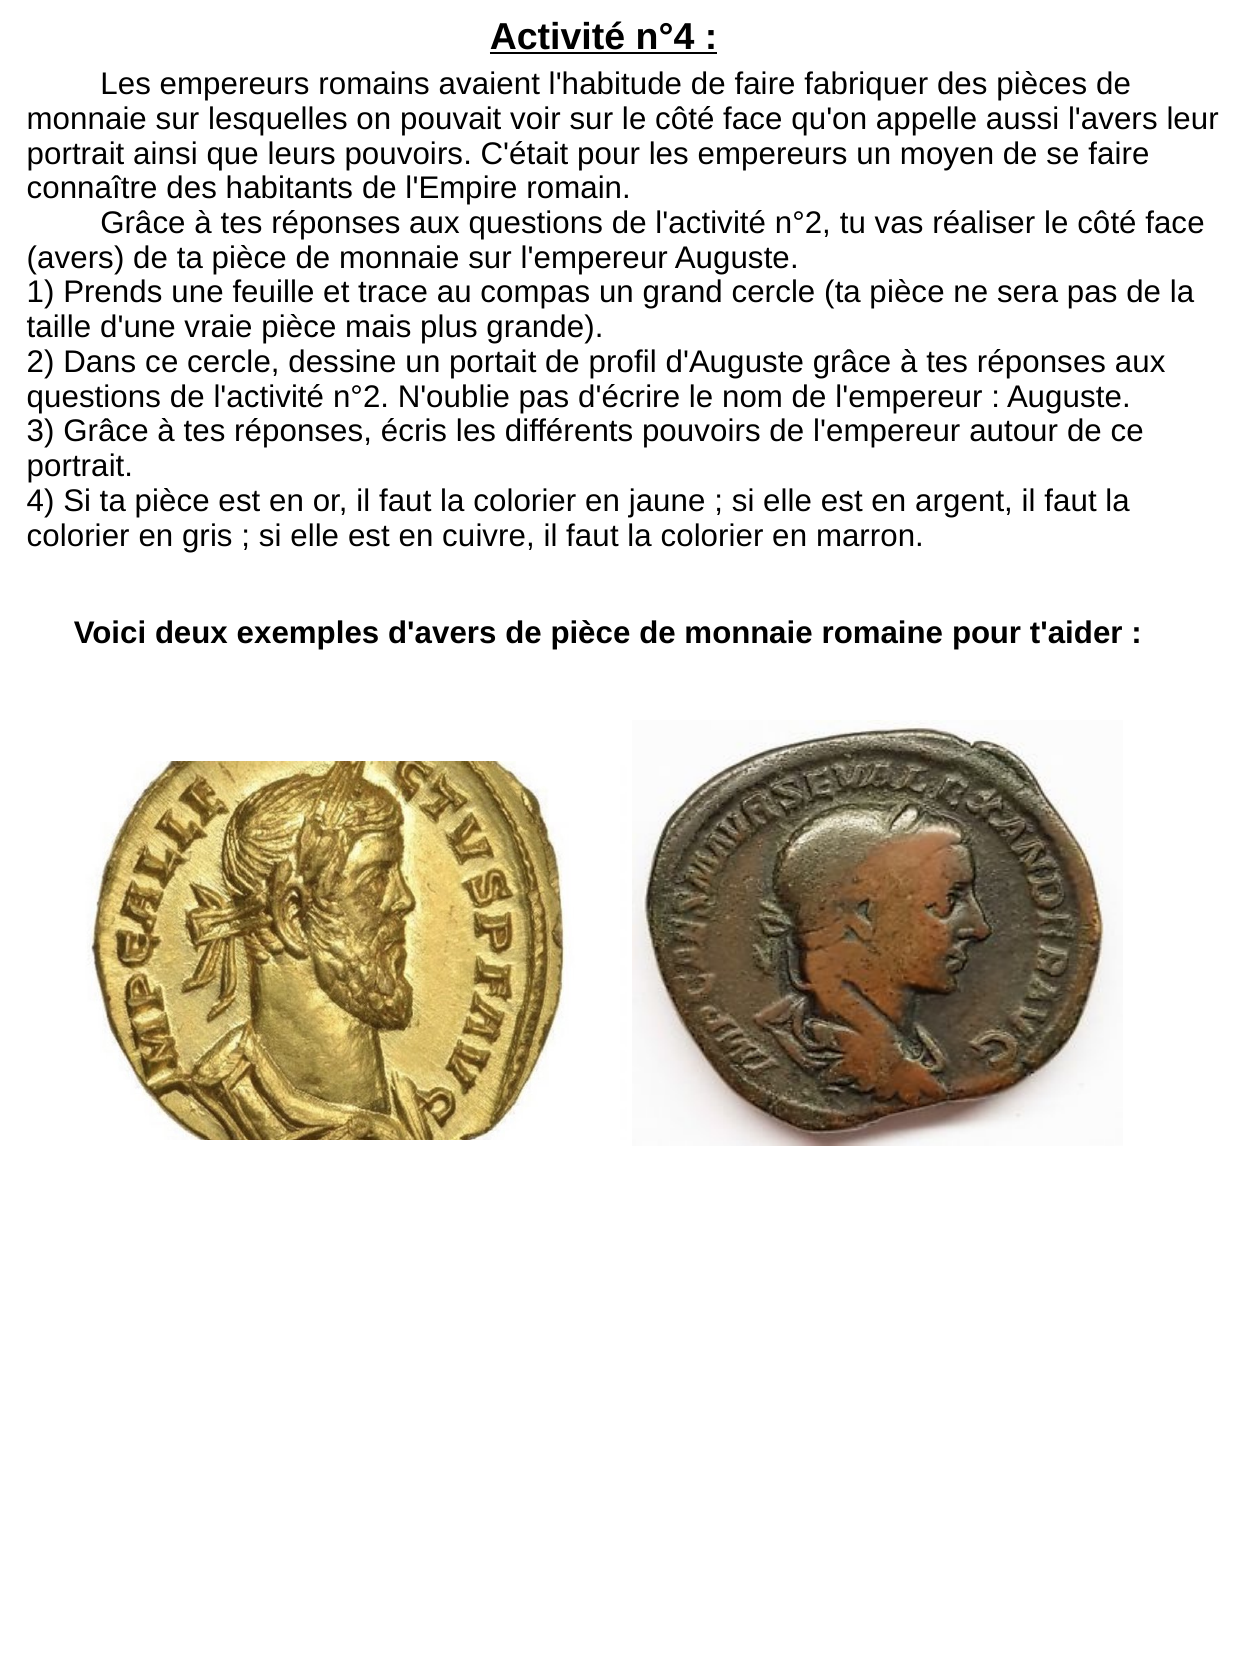

Activité n°4 :
	Les empereurs romains avaient l'habitude de faire fabriquer des pièces de monnaie sur lesquelles on pouvait voir sur le côté face qu'on appelle aussi l'avers leur portrait ainsi que leurs pouvoirs. C'était pour les empereurs un moyen de se faire connaître des habitants de l'Empire romain.
	Grâce à tes réponses aux questions de l'activité n°2, tu vas réaliser le côté face (avers) de ta pièce de monnaie sur l'empereur Auguste.
1) Prends une feuille et trace au compas un grand cercle (ta pièce ne sera pas de la taille d'une vraie pièce mais plus grande).
2) Dans ce cercle, dessine un portait de profil d'Auguste grâce à tes réponses aux questions de l'activité n°2. N'oublie pas d'écrire le nom de l'empereur : Auguste.
3) Grâce à tes réponses, écris les différents pouvoirs de l'empereur autour de ce portrait.
4) Si ta pièce est en or, il faut la colorier en jaune ; si elle est en argent, il faut la colorier en gris ; si elle est en cuivre, il faut la colorier en marron.
Voici deux exemples d'avers de pièce de monnaie romaine pour t'aider :